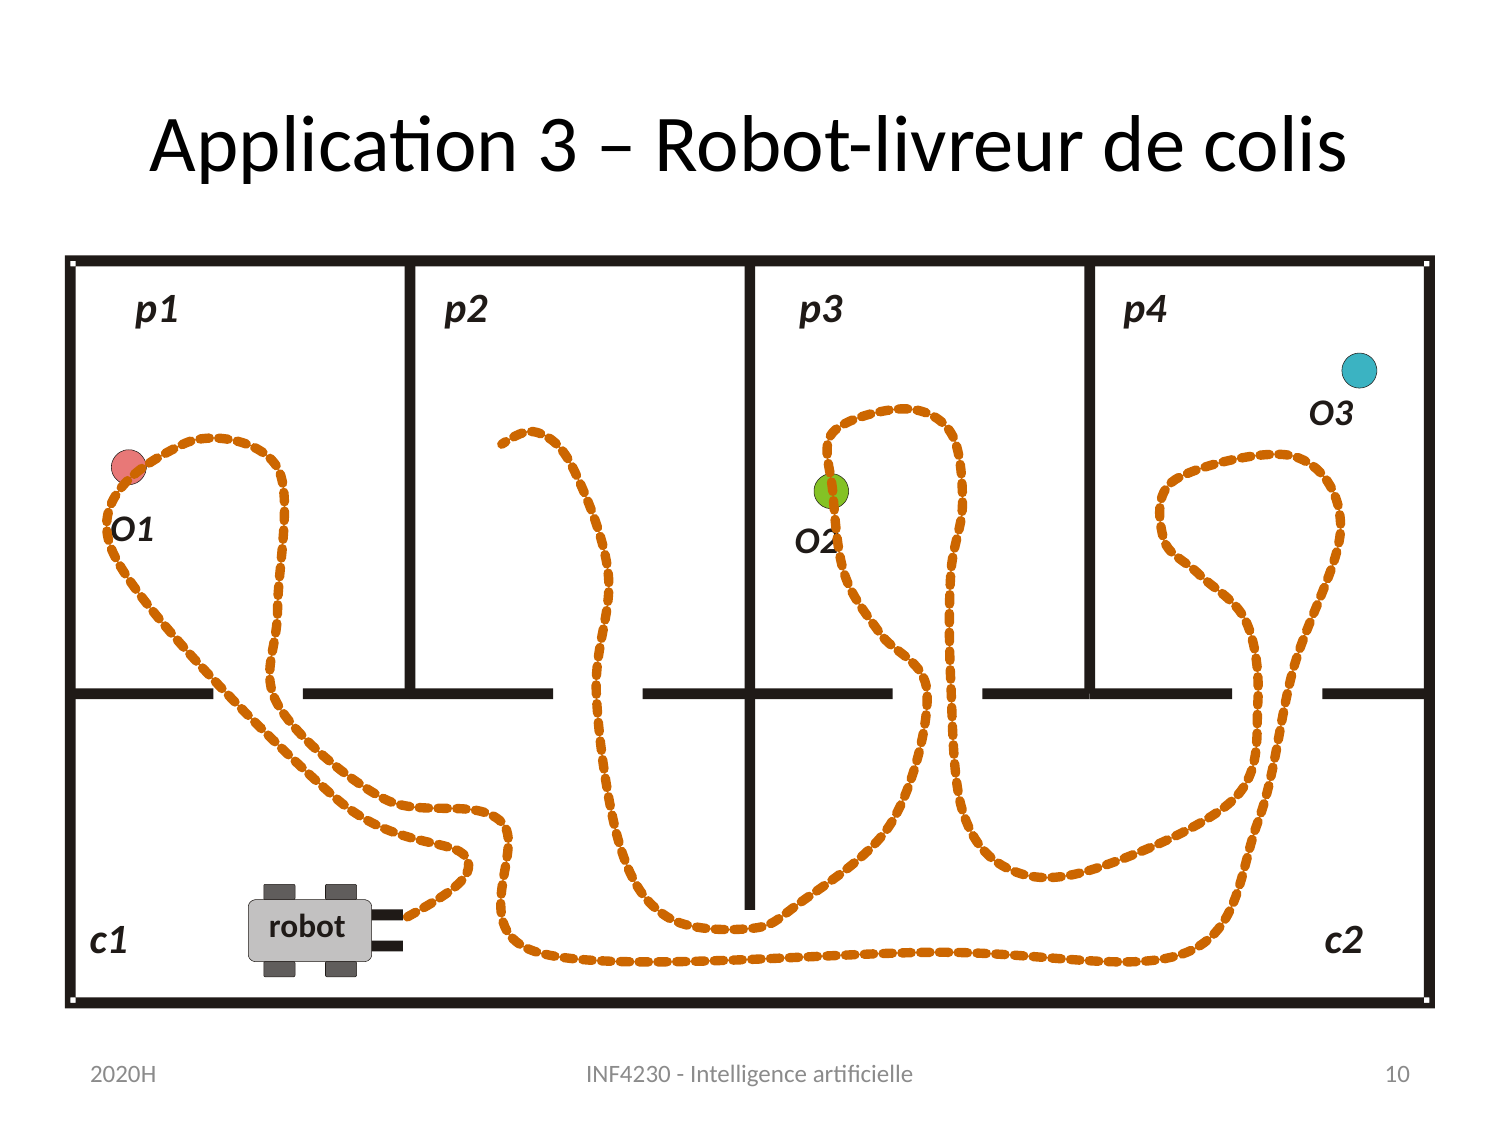

# Application 3 – Robot-livreur de colis
p1
p2
p3
p4
O3
O1
O2
robot
c1
c2
2020H
INF4230 - Intelligence artificielle